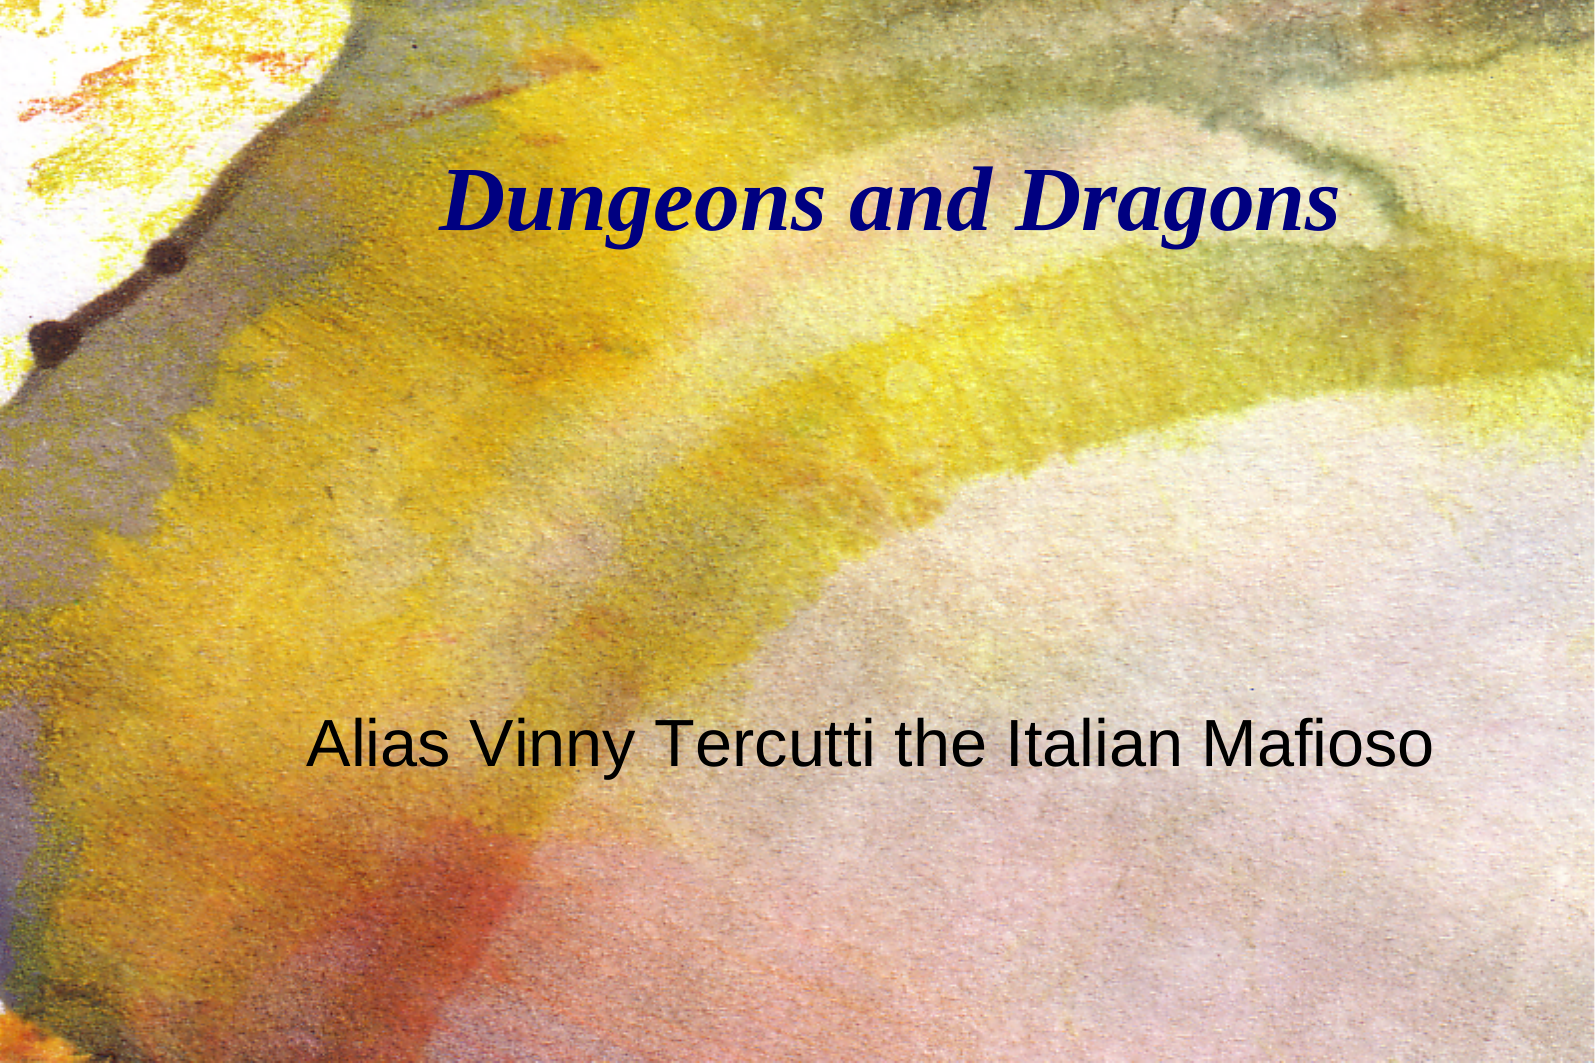

Alias Vinny Tercutti the Italian Mafioso
# Dungeons and Dragons